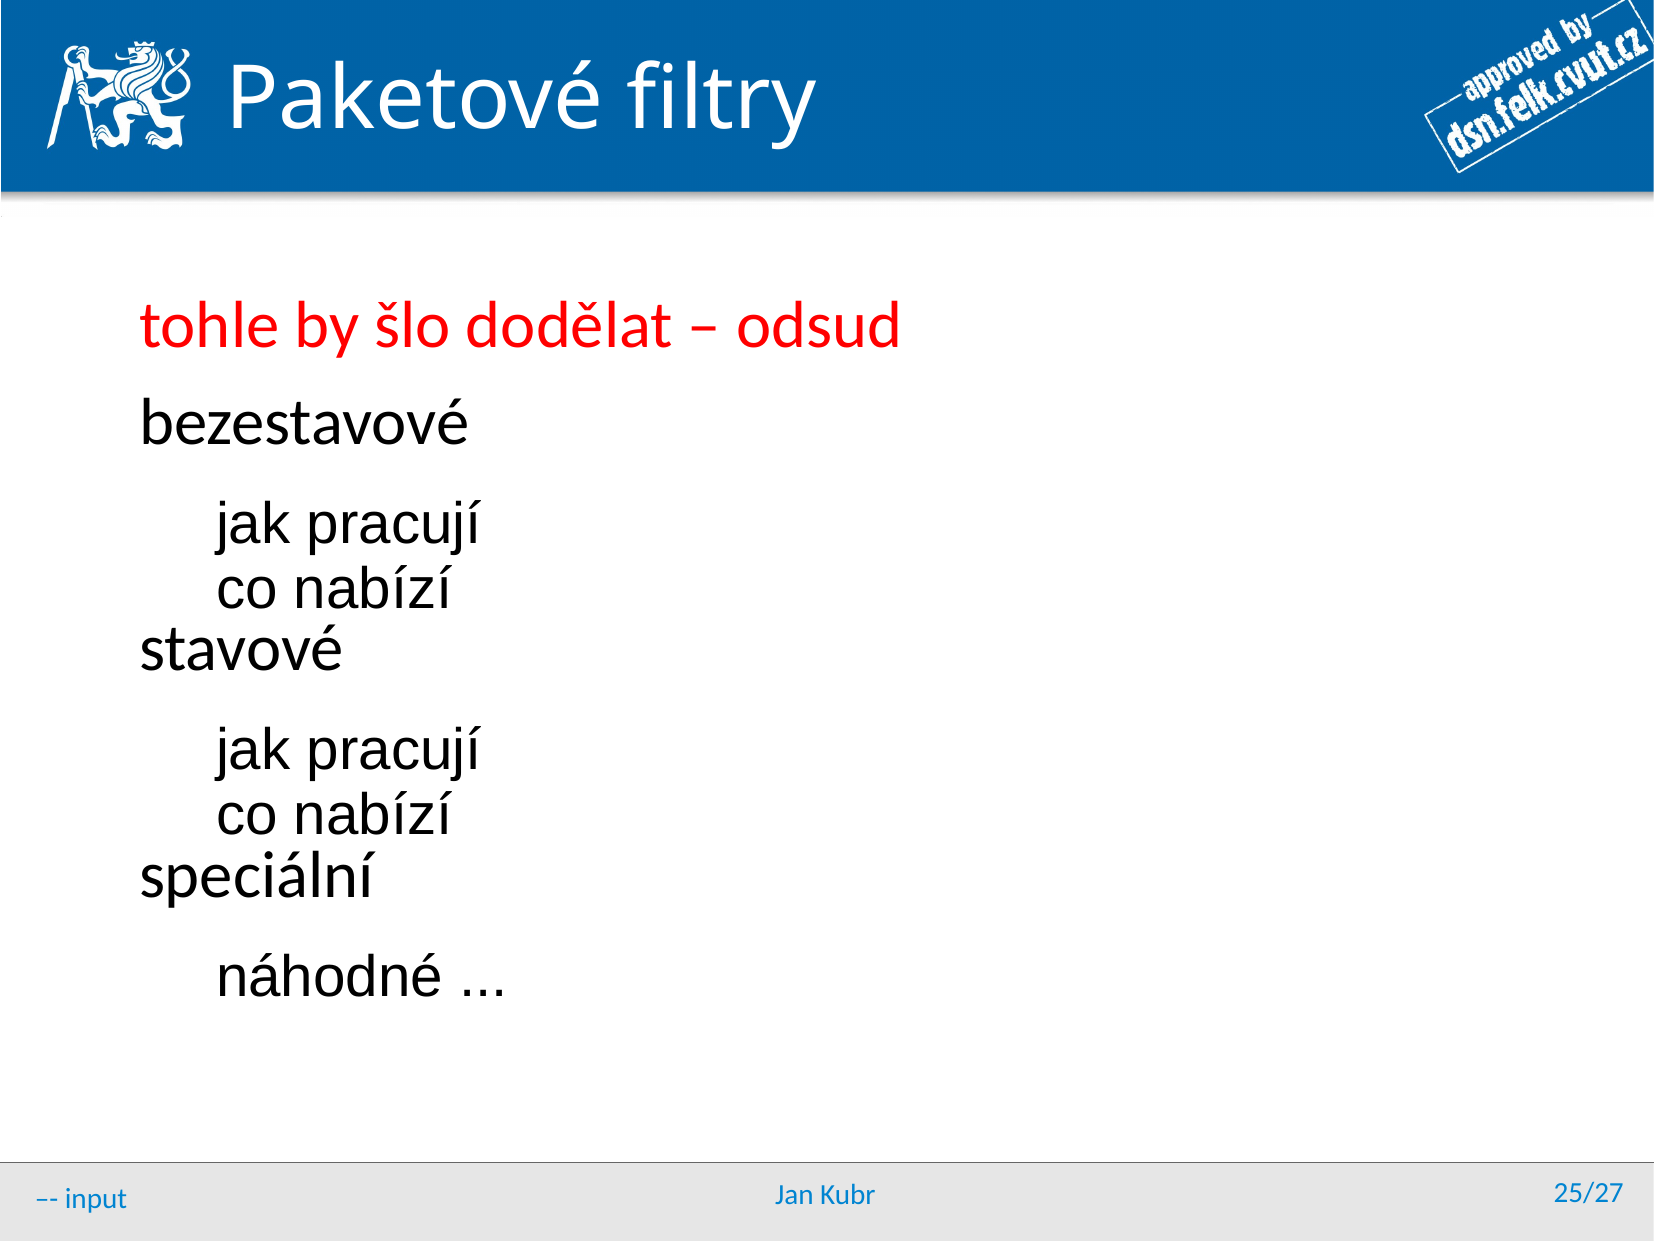

# Paketové filtry
tohle by šlo dodělat – odsud
bezestavové
jak pracují
co nabízí
stavové
jak pracují
co nabízí
speciální
náhodné ...
25
Jan Kubr
02/2006